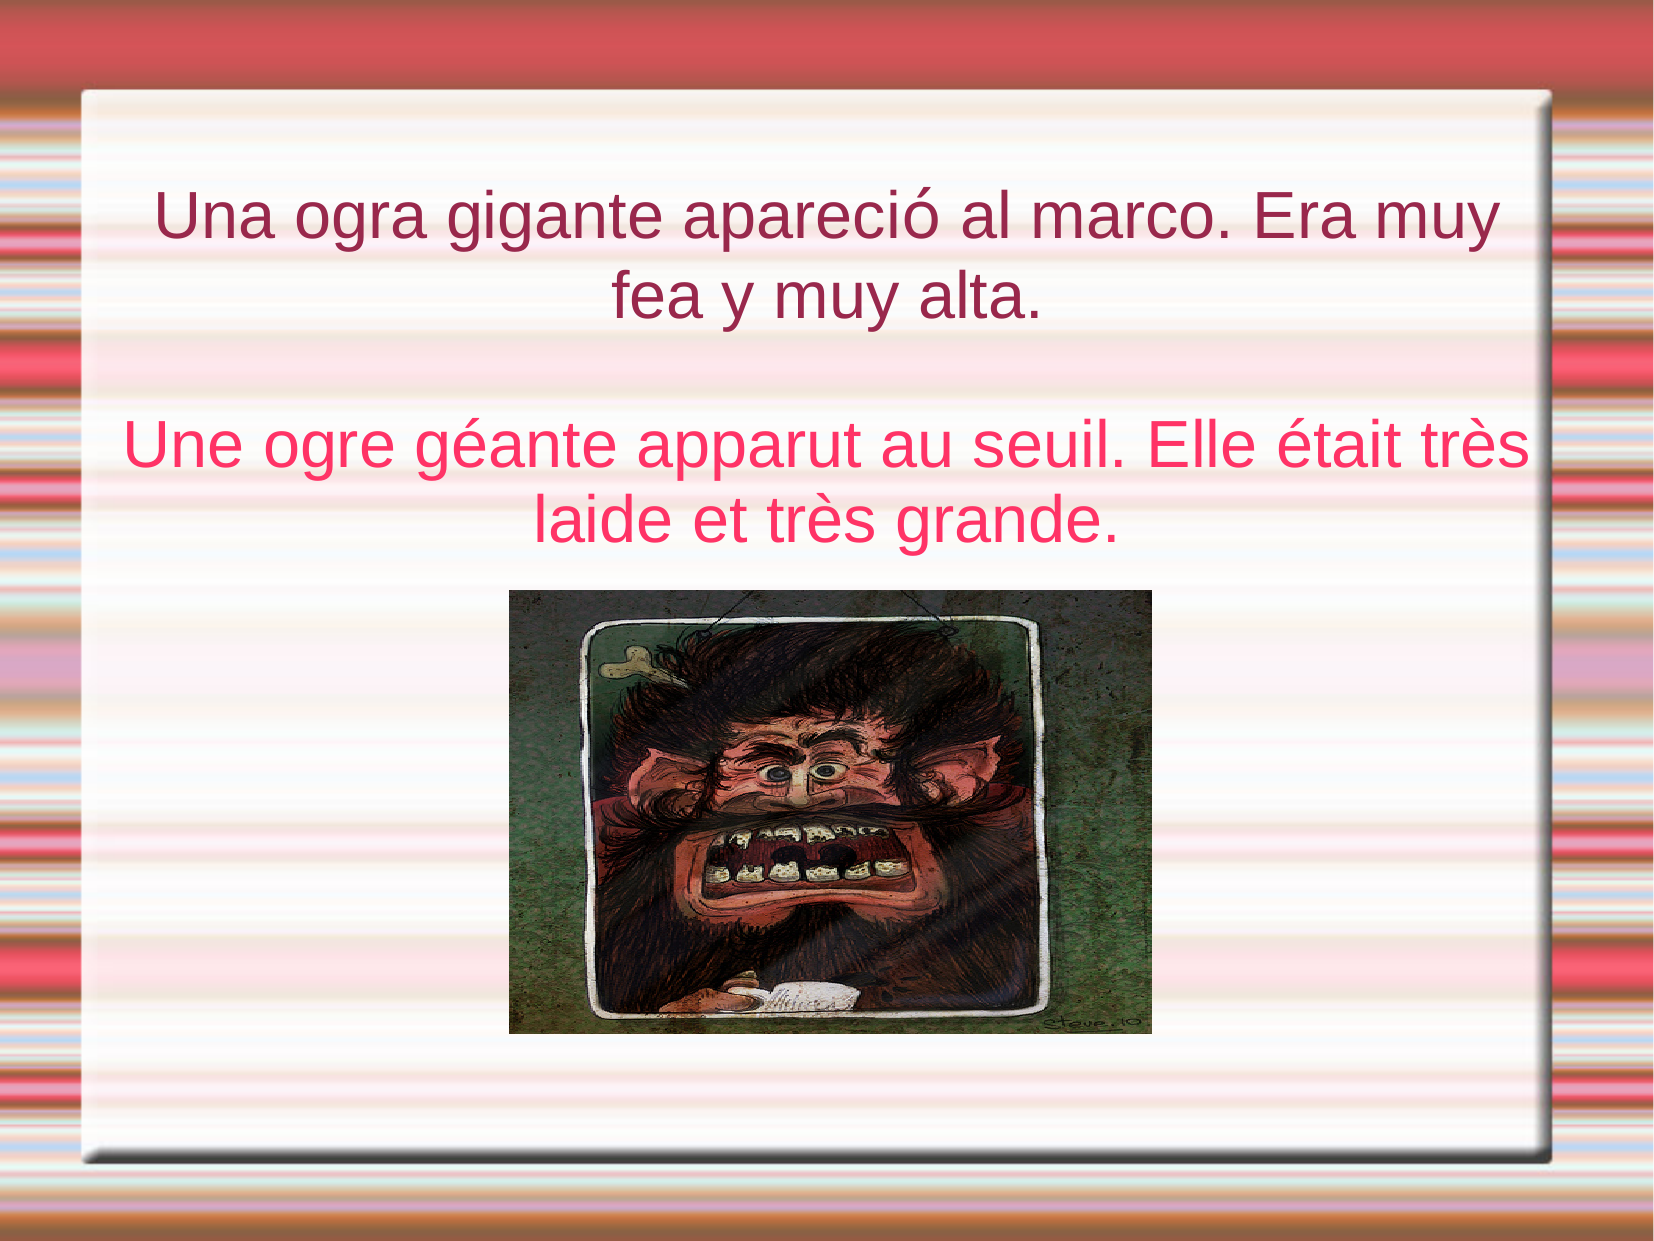

# Una ogra gigante apareció al marco. Era muy fea y muy alta.
Une ogre géante apparut au seuil. Elle était très laide et très grande.